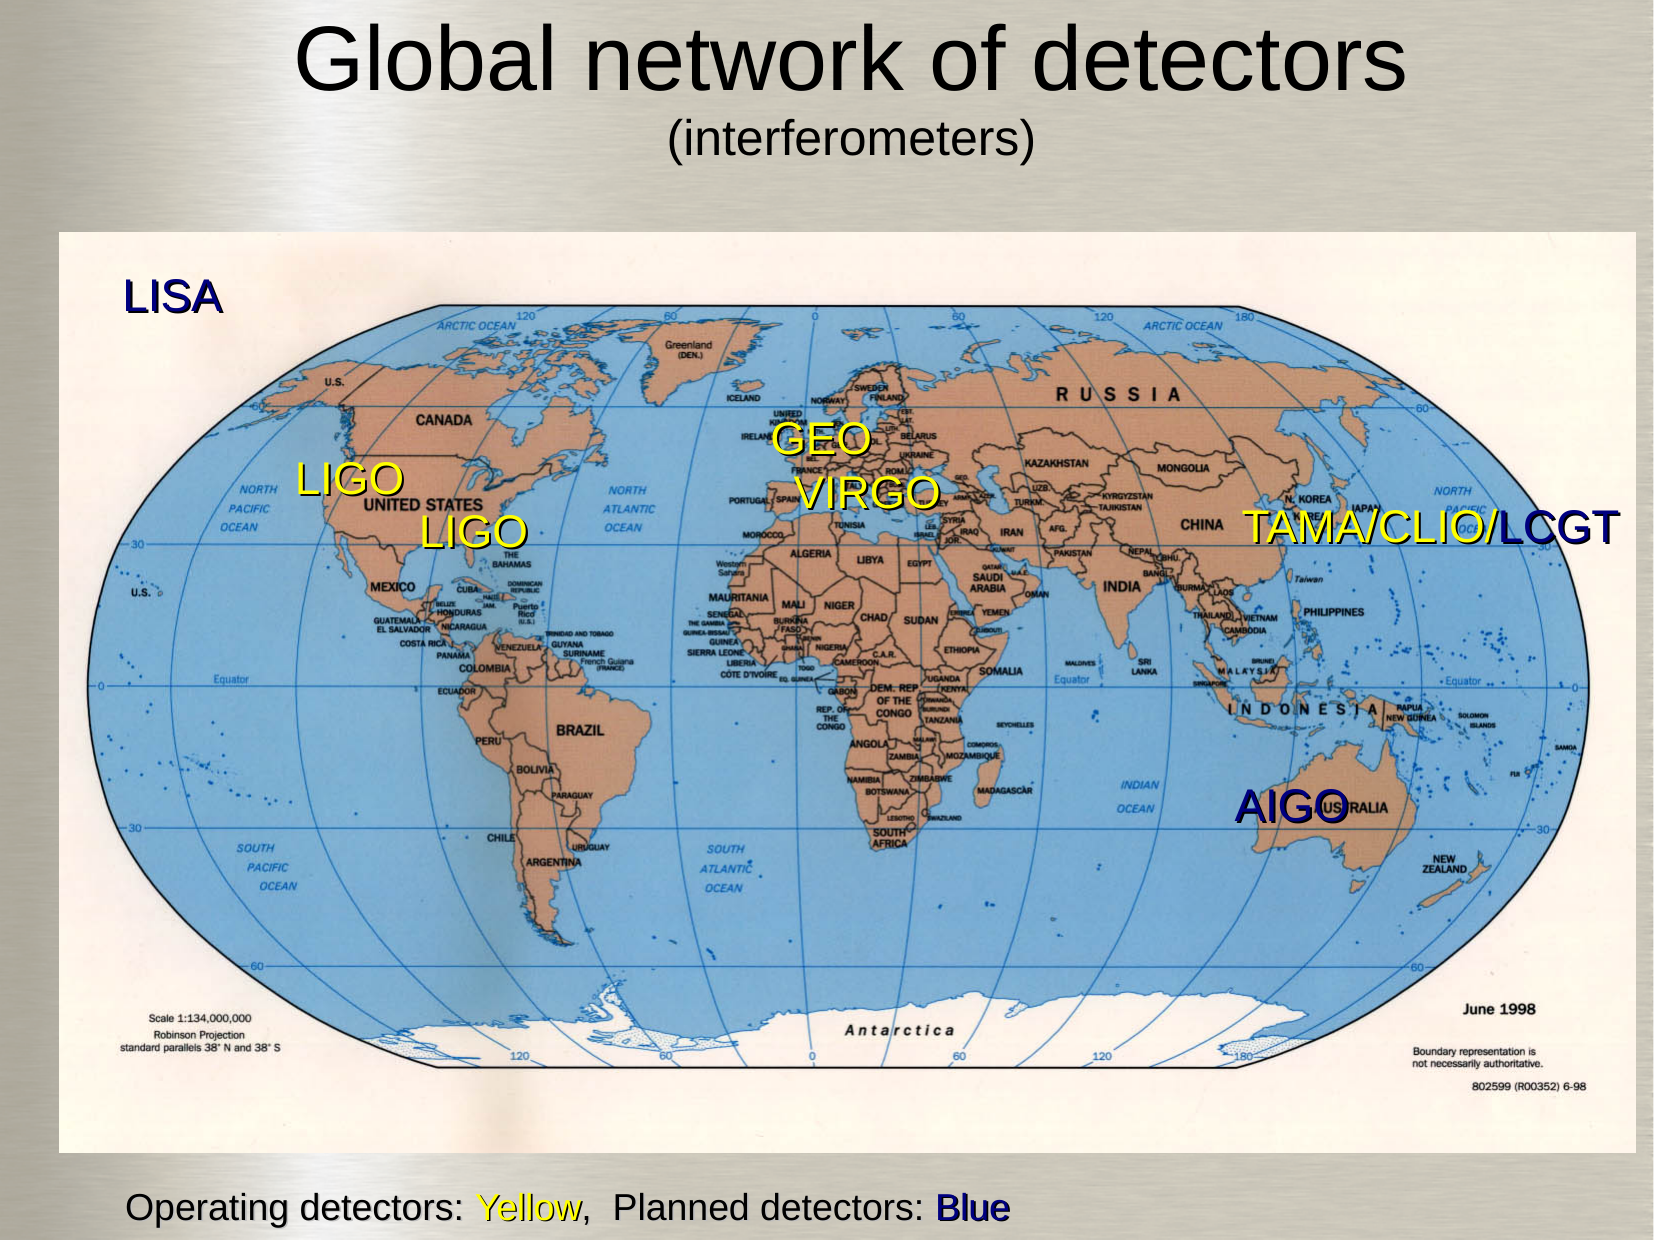

# Global network of detectors (interferometers)
LISA
GEO
LIGO
VIRGO
TAMA/CLIO/LCGT
LIGO
AIGO
Operating detectors: Yellow, Planned detectors: Blue